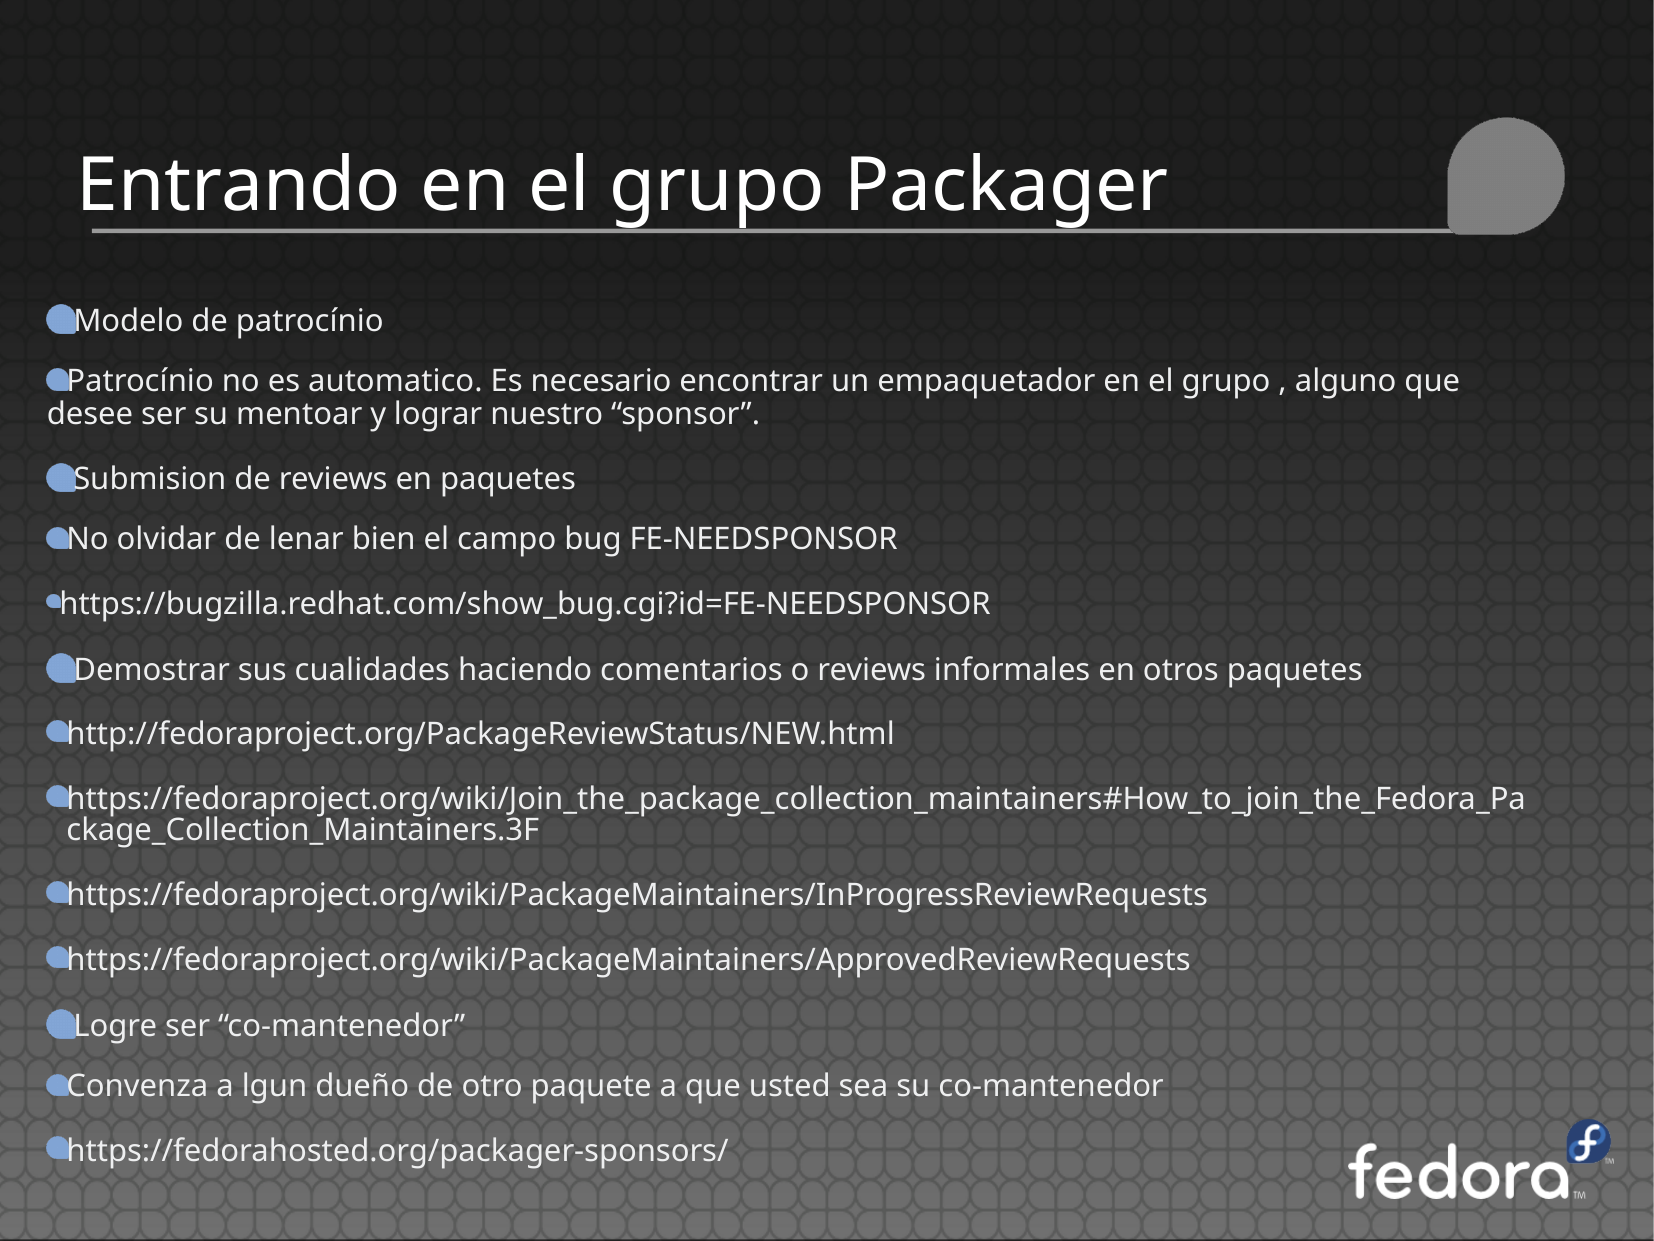

# Entrando en el grupo Packager
Modelo de patrocínio
Patrocínio no es automatico. Es necesario encontrar un empaquetador en el grupo , alguno que desee ser su mentoar y lograr nuestro “sponsor”.
Submision de reviews en paquetes
No olvidar de lenar bien el campo bug FE-NEEDSPONSOR
https://bugzilla.redhat.com/show_bug.cgi?id=FE-NEEDSPONSOR
Demostrar sus cualidades haciendo comentarios o reviews informales en otros paquetes
http://fedoraproject.org/PackageReviewStatus/NEW.html
https://fedoraproject.org/wiki/Join_the_package_collection_maintainers#How_to_join_the_Fedora_Package_Collection_Maintainers.3F
https://fedoraproject.org/wiki/PackageMaintainers/InProgressReviewRequests
https://fedoraproject.org/wiki/PackageMaintainers/ApprovedReviewRequests
Logre ser “co-mantenedor”
Convenza a lgun dueño de otro paquete a que usted sea su co-mantenedor
https://fedorahosted.org/packager-sponsors/